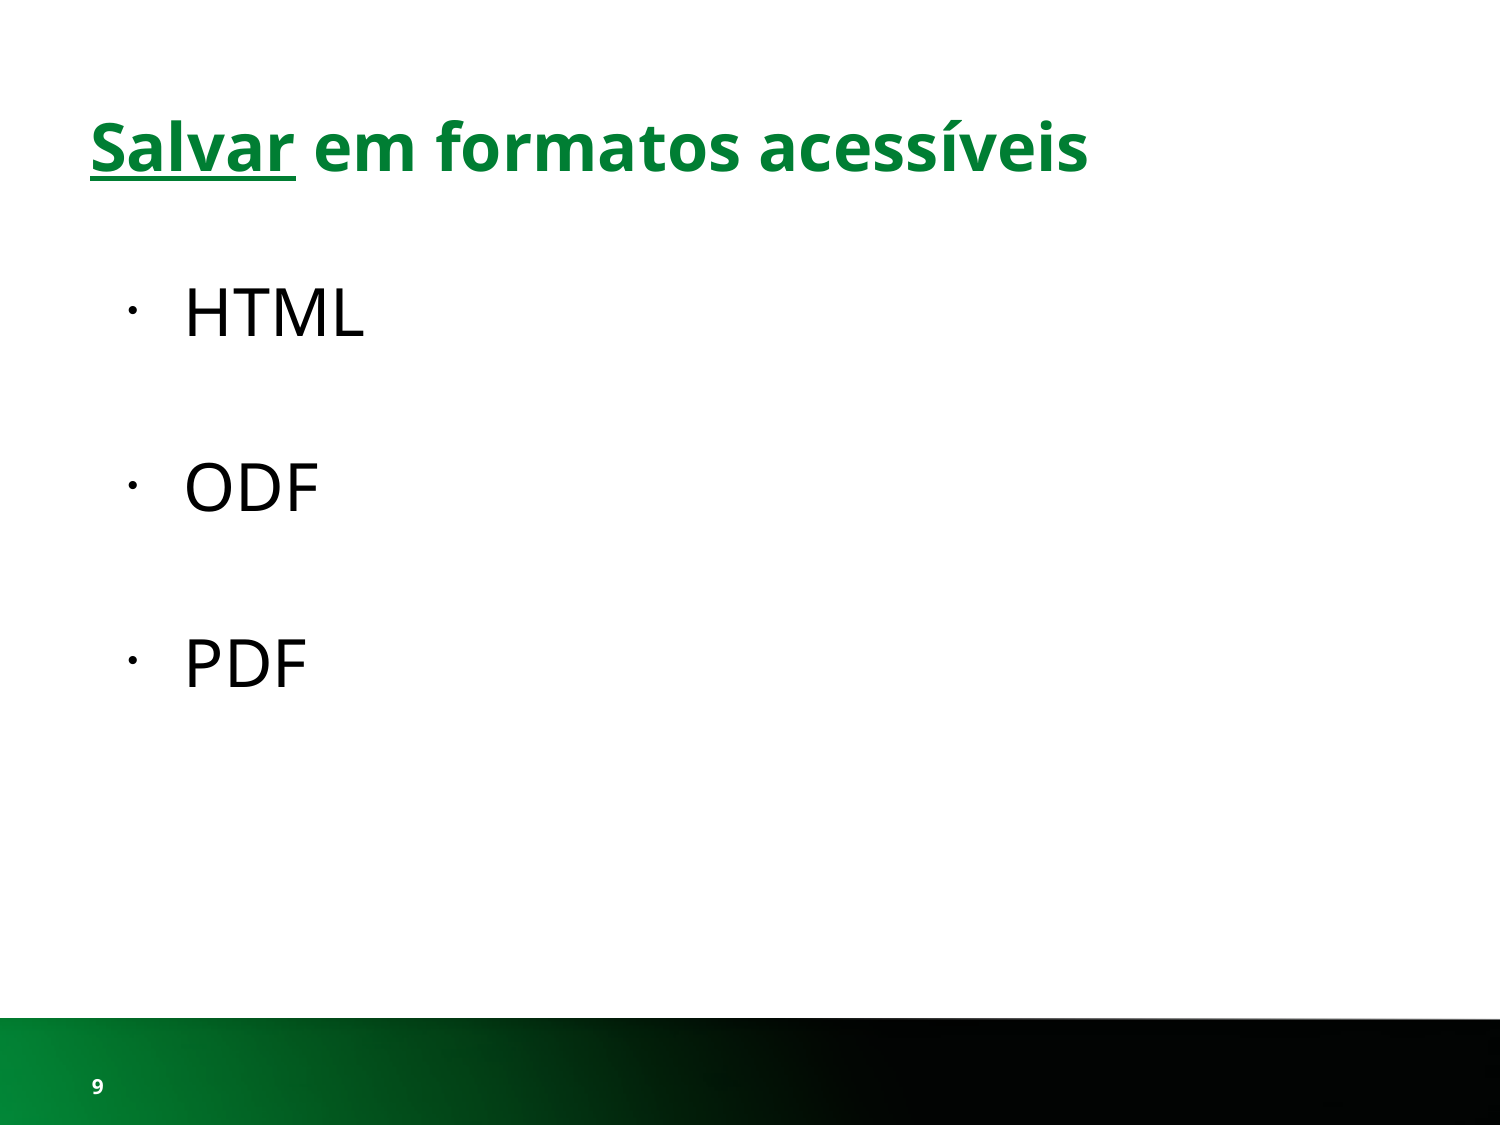

# Salvar em formatos acessíveis
HTML
ODF
PDF